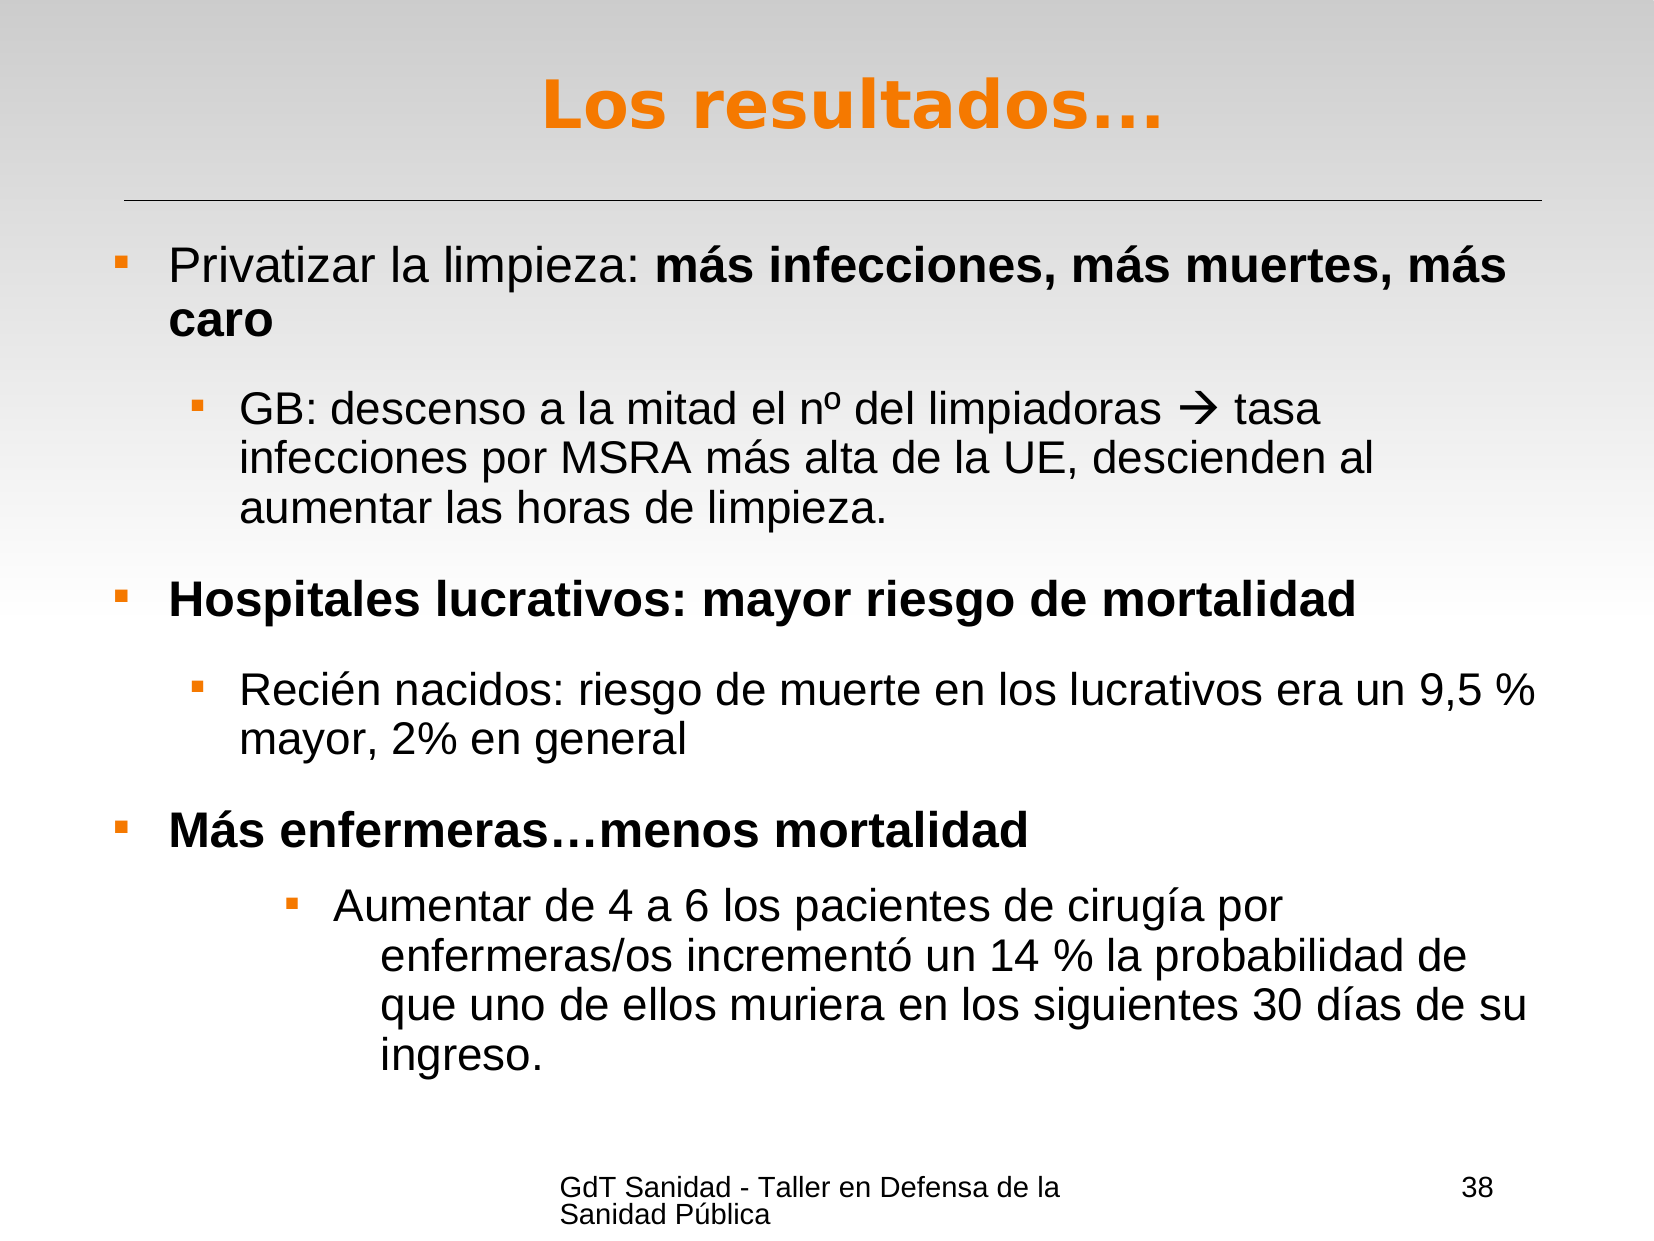

Los resultados...
# Privatizar la limpieza: más infecciones, más muertes, más caro
GB: descenso a la mitad el nº del limpiadoras  tasa infecciones por MSRA más alta de la UE, descienden al aumentar las horas de limpieza.
Hospitales lucrativos: mayor riesgo de mortalidad
Recién nacidos: riesgo de muerte en los lucrativos era un 9,5 % mayor, 2% en general
Más enfermeras…menos mortalidad
Aumentar de 4 a 6 los pacientes de cirugía por enfermeras/os incrementó un 14 % la probabilidad de que uno de ellos muriera en los siguientes 30 días de su ingreso.
GdT Sanidad - Taller en Defensa de la Sanidad Pública
38